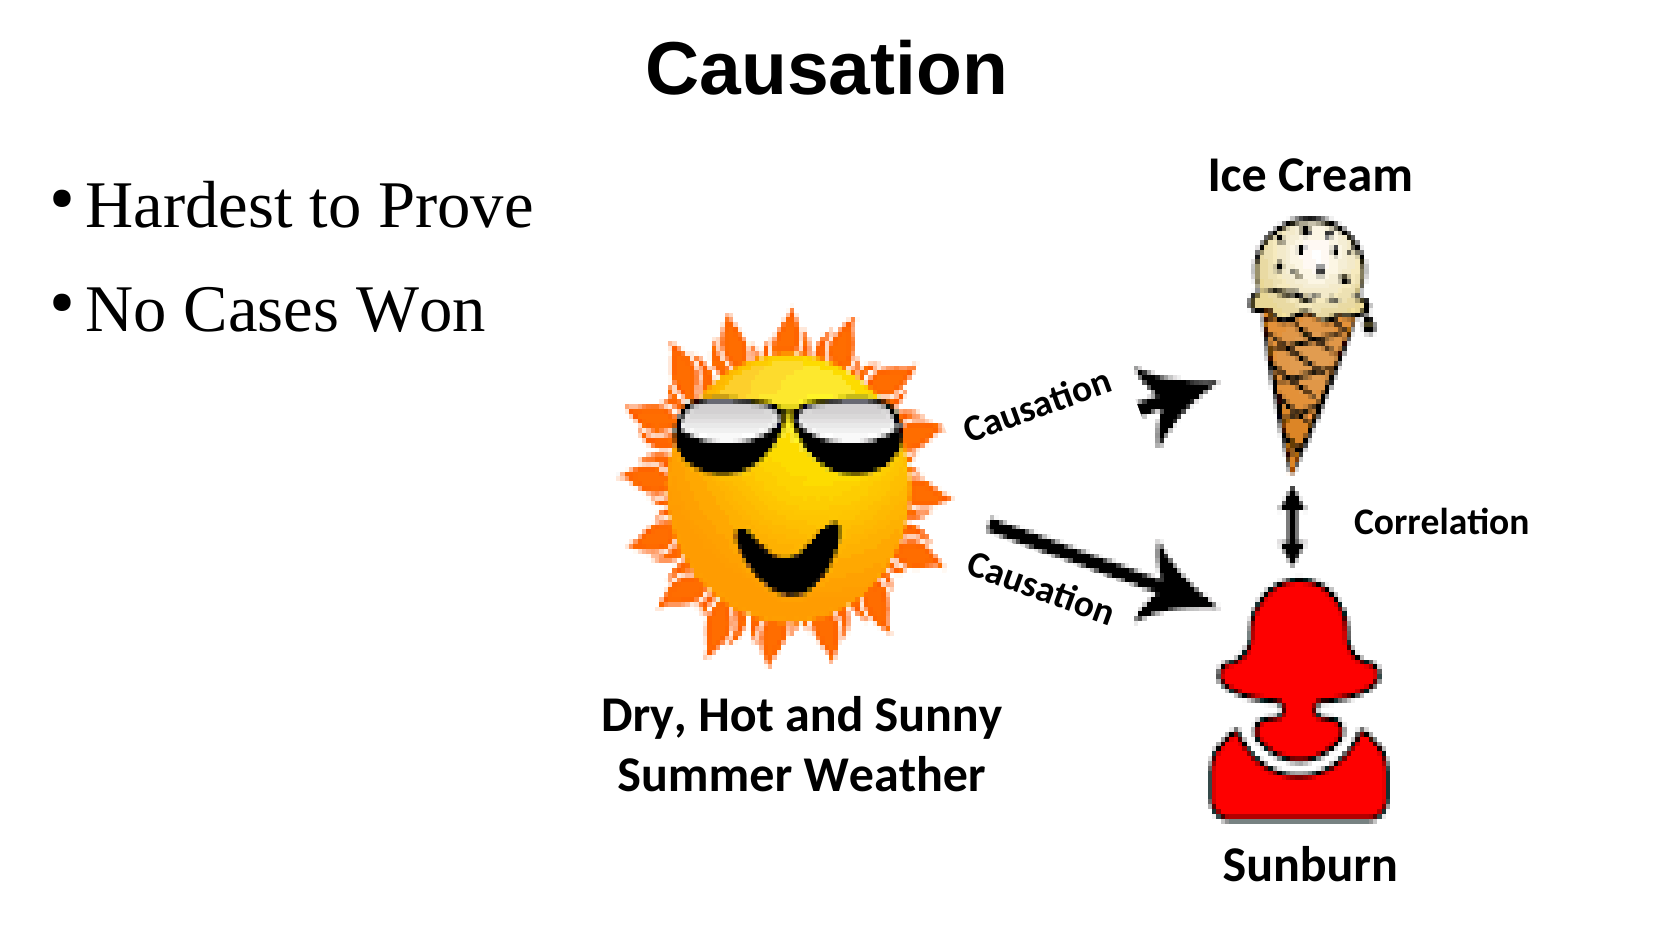

# Causation
Ice Cream
Hardest to Prove
No Cases Won
Causation
Correlation
Causation
Dry, Hot and Sunny
Summer Weather
Sunburn